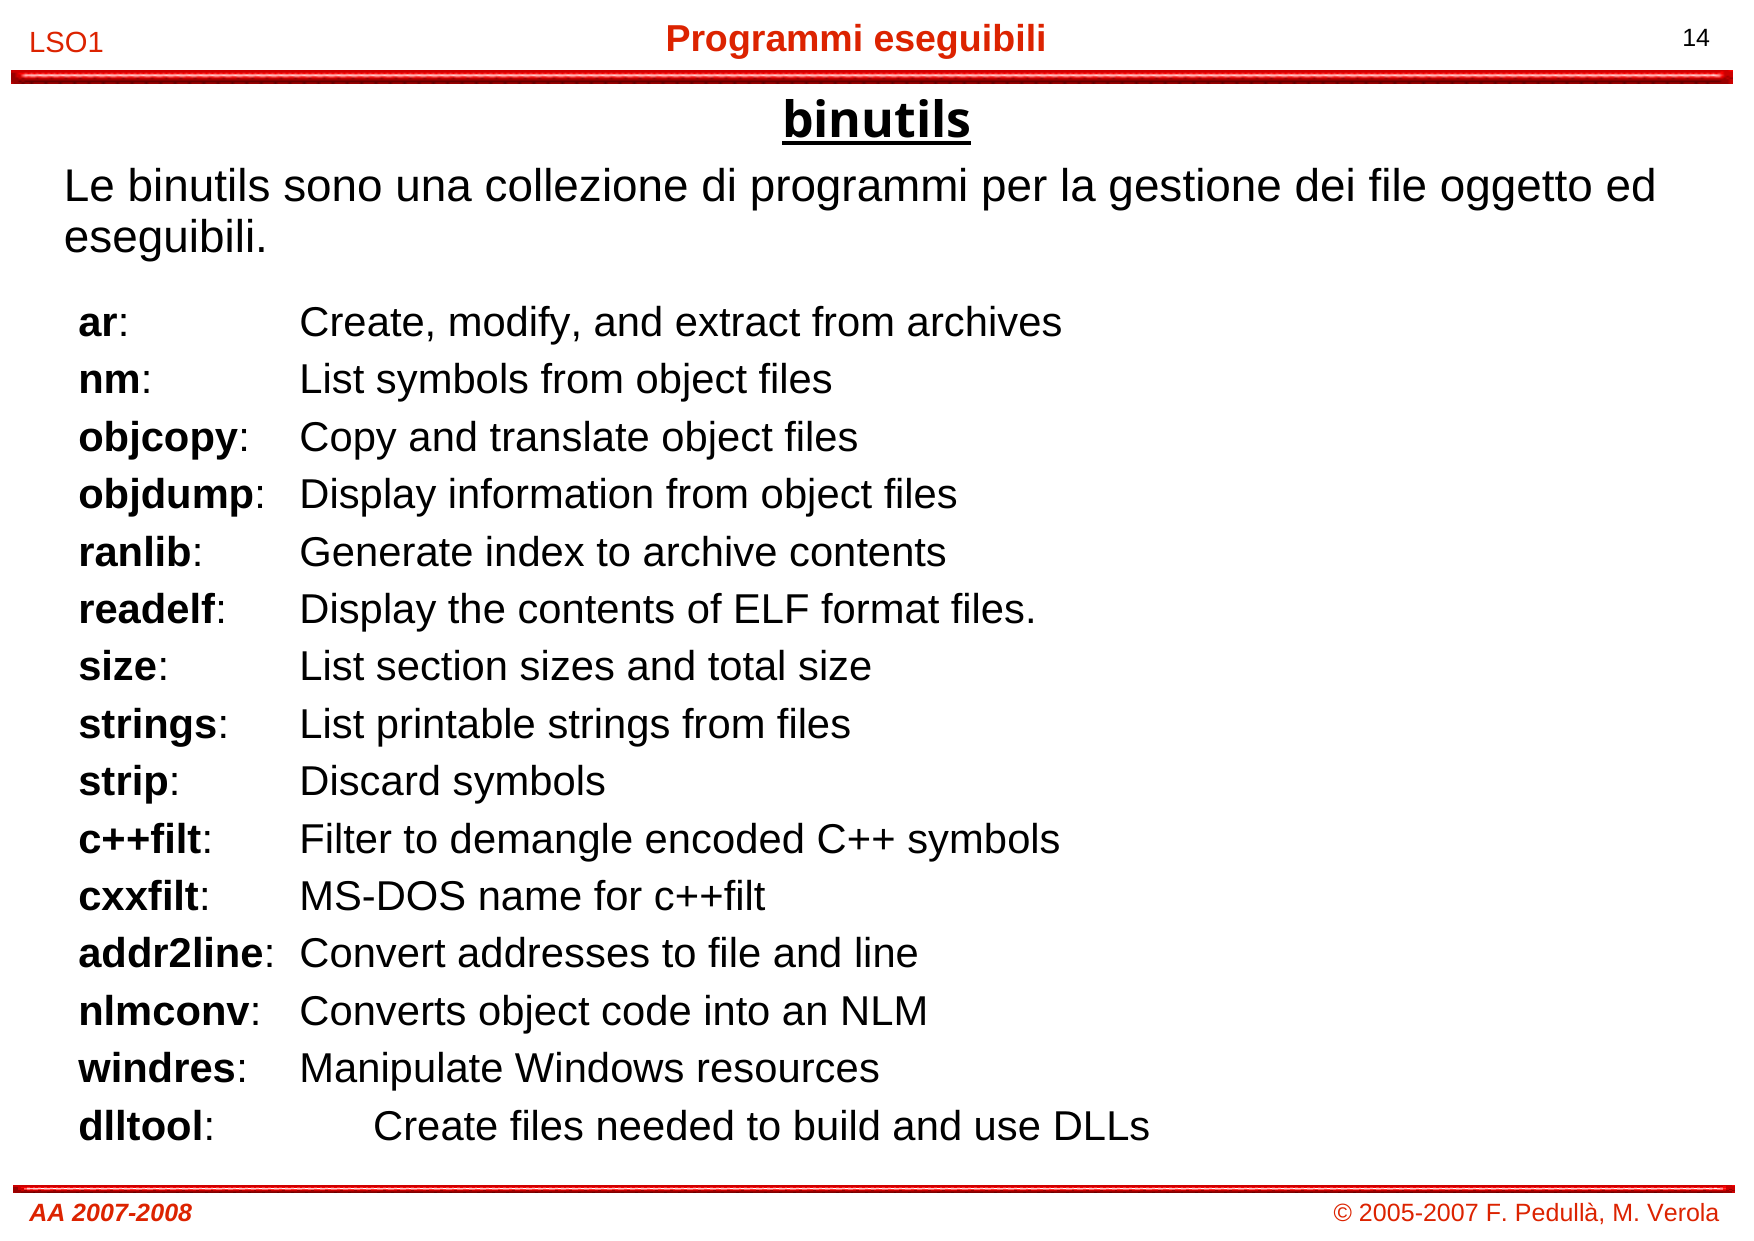

# binutils
Le binutils sono una collezione di programmi per la gestione dei file oggetto ed eseguibili.
ar: 			Create, modify, and extract from archives
nm: 		List symbols from object files
objcopy: 	Copy and translate object files
objdump: 	Display information from object files
ranlib: 		Generate index to archive contents
readelf: 	Display the contents of ELF format files.
size: 		List section sizes and total size
strings: 	List printable strings from files
strip: 		Discard symbols
c++filt: 		Filter to demangle encoded C++ symbols
cxxfilt: 		MS-DOS name for c++filt
addr2line: 	Convert addresses to file and line
nlmconv: 	Converts object code into an NLM
windres: 	Manipulate Windows resources
dlltool: 		Create files needed to build and use DLLs